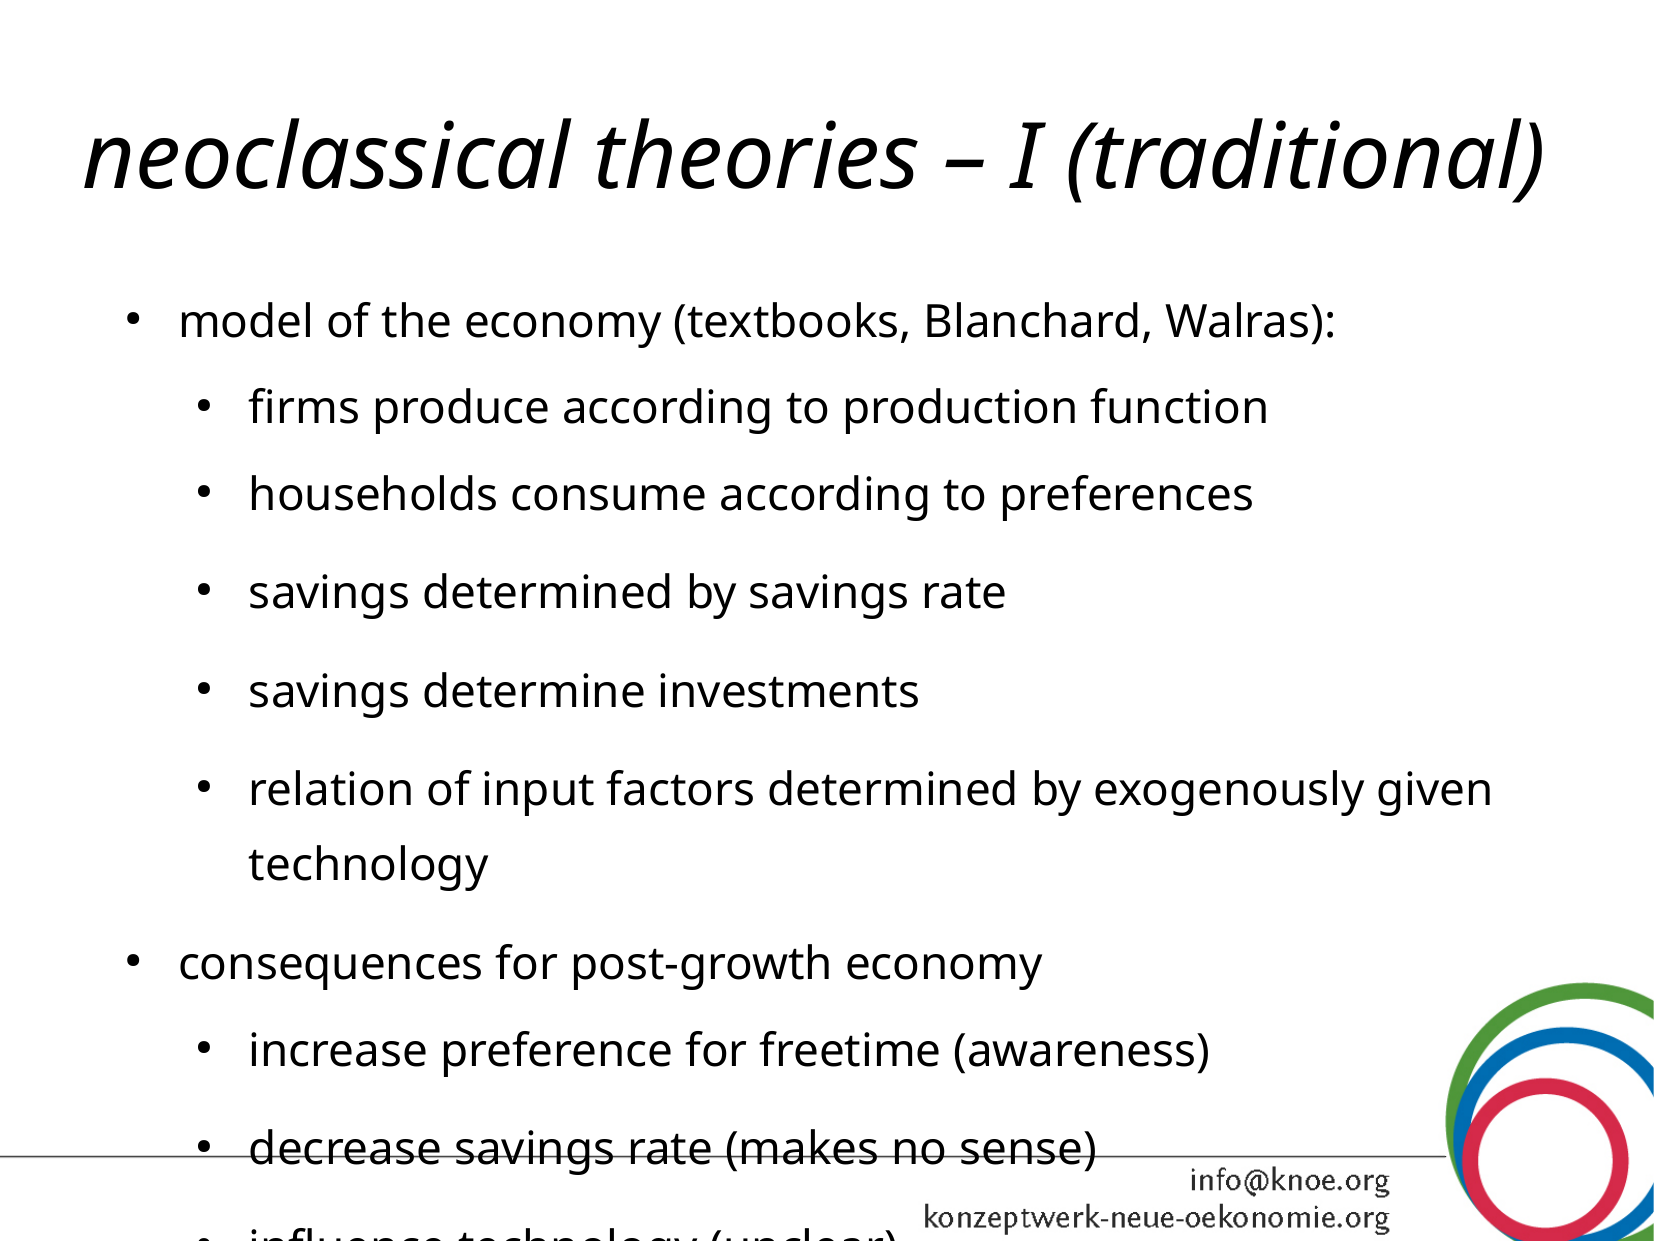

# neoclassical theories – I (traditional)
model of the economy (textbooks, Blanchard, Walras):
firms produce according to production function
households consume according to preferences
savings determined by savings rate
savings determine investments
relation of input factors determined by exogenously given technology
consequences for post-growth economy
increase preference for freetime (awareness)
decrease savings rate (makes no sense)
influence technology (unclear)